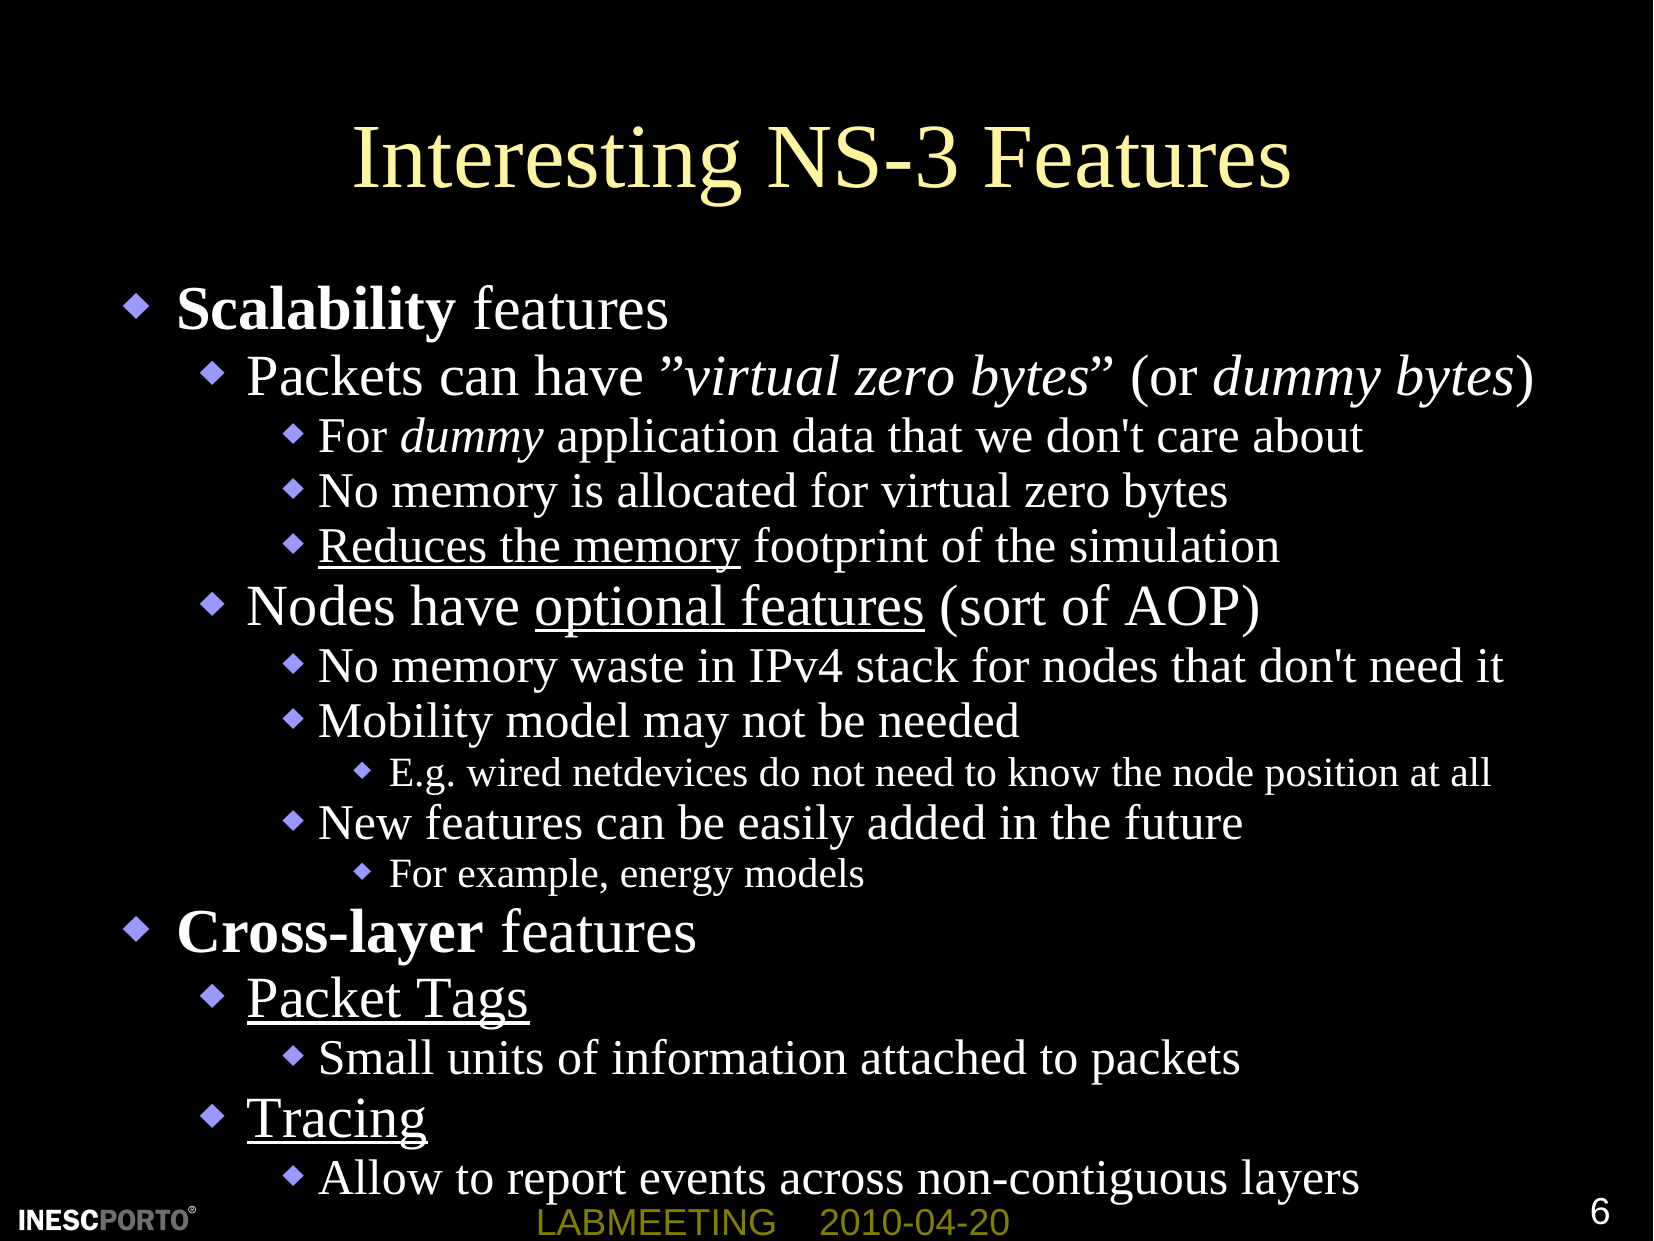

# Interesting NS-3 Features
Scalability features
Packets can have ”virtual zero bytes” (or dummy bytes)
For dummy application data that we don't care about
No memory is allocated for virtual zero bytes
Reduces the memory footprint of the simulation
Nodes have optional features (sort of AOP)
No memory waste in IPv4 stack for nodes that don't need it
Mobility model may not be needed
E.g. wired netdevices do not need to know the node position at all
New features can be easily added in the future
For example, energy models
Cross-layer features
Packet Tags
Small units of information attached to packets
Tracing
Allow to report events across non-contiguous layers